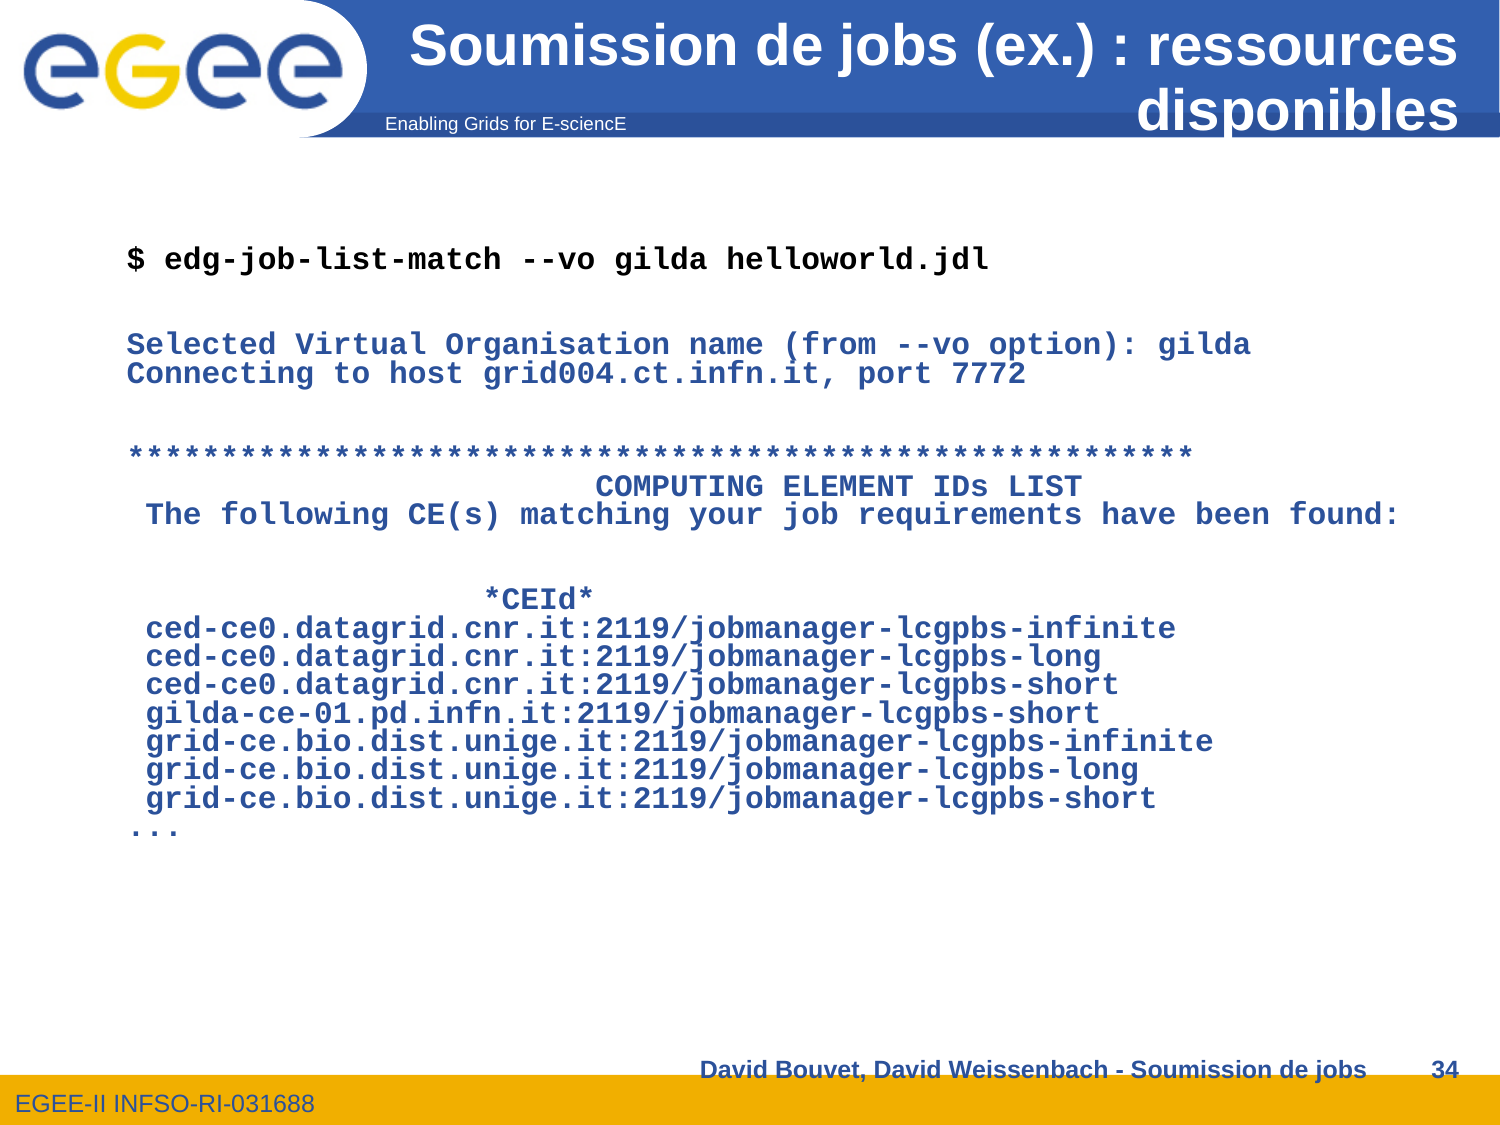

# Soumission de jobs (ex.) : ressources disponibles
	$ edg-job-list-match --vo gilda helloworld.jdl
Selected Virtual Organisation name (from --vo option): gilda
Connecting to host grid004.ct.infn.it, port 7772
*********************************************************
 COMPUTING ELEMENT IDs LIST
 The following CE(s) matching your job requirements have been found:
 *CEId*
 ced-ce0.datagrid.cnr.it:2119/jobmanager-lcgpbs-infinite
 ced-ce0.datagrid.cnr.it:2119/jobmanager-lcgpbs-long
 ced-ce0.datagrid.cnr.it:2119/jobmanager-lcgpbs-short
 gilda-ce-01.pd.infn.it:2119/jobmanager-lcgpbs-short
 grid-ce.bio.dist.unige.it:2119/jobmanager-lcgpbs-infinite
 grid-ce.bio.dist.unige.it:2119/jobmanager-lcgpbs-long
 grid-ce.bio.dist.unige.it:2119/jobmanager-lcgpbs-short
...
David Bouvet, David Weissenbach - Soumission de jobs
34